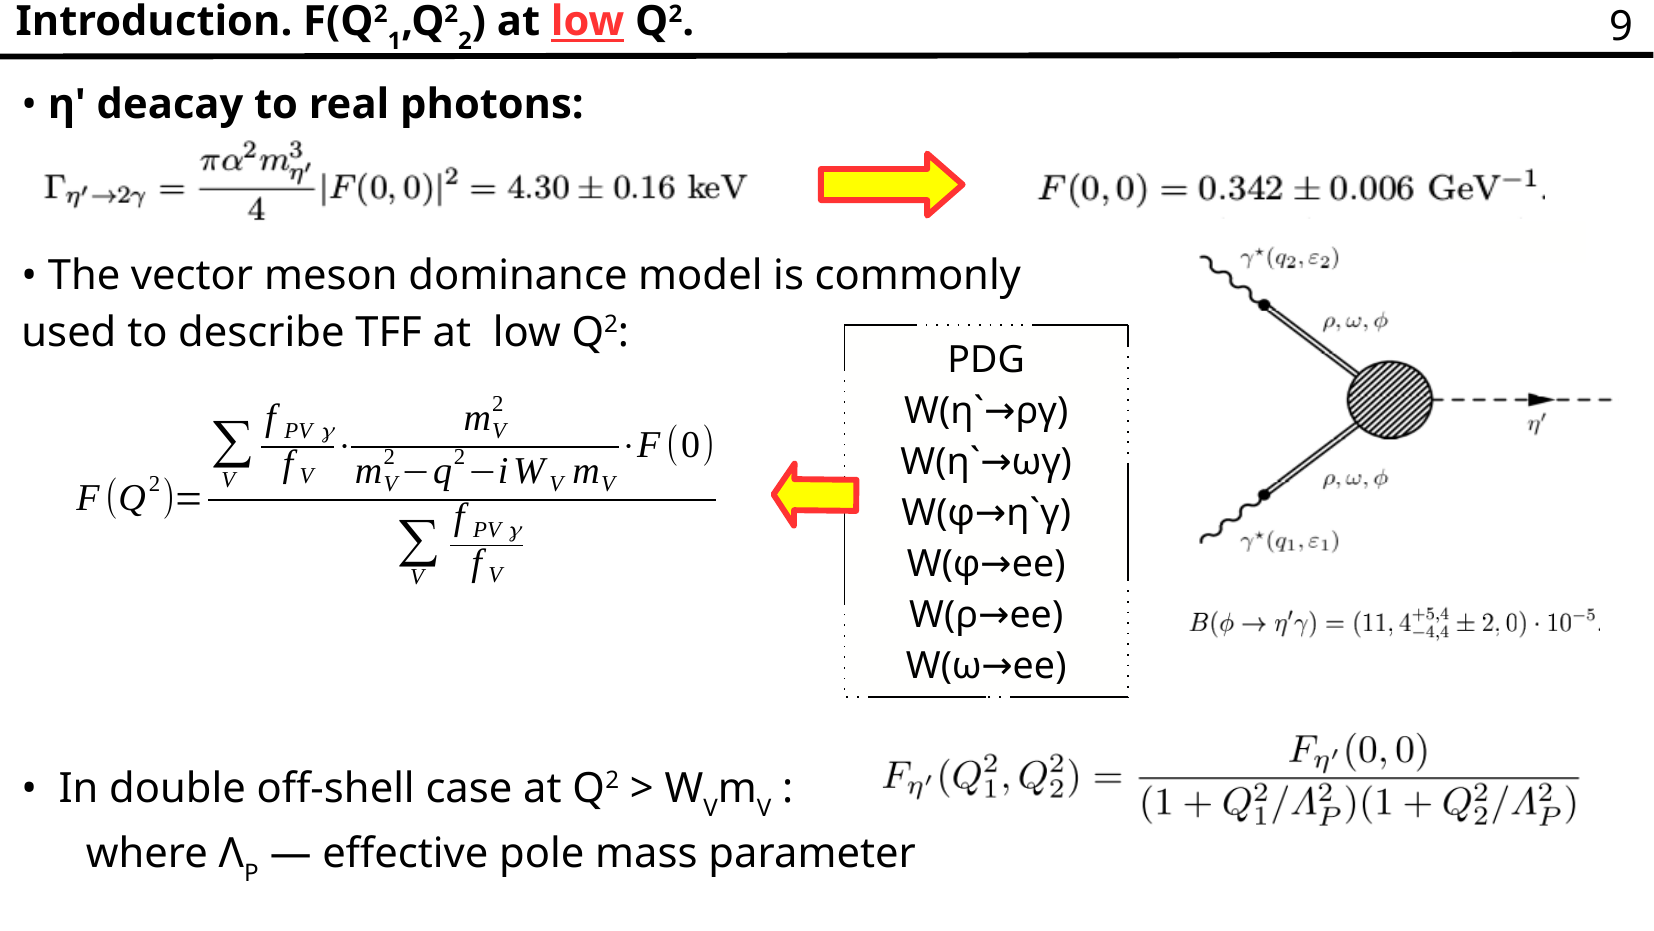

Introduction. F(Q21,Q22) at low Q2.
9
• η' deacay to real photons:
• The vector meson dominance model is commonly
used to describe TFF at low Q2:
• In double off-shell case at Q2 > WVmV :
 where ΛP — effective pole mass parameter
PDG
W(η`→ργ)
W(η`→ωγ)
W(φ→η`γ)
W(φ→ee)
W(ρ→ee)
W(ω→ee)
| | | |
| --- | --- | --- |
| | | |
| | | |